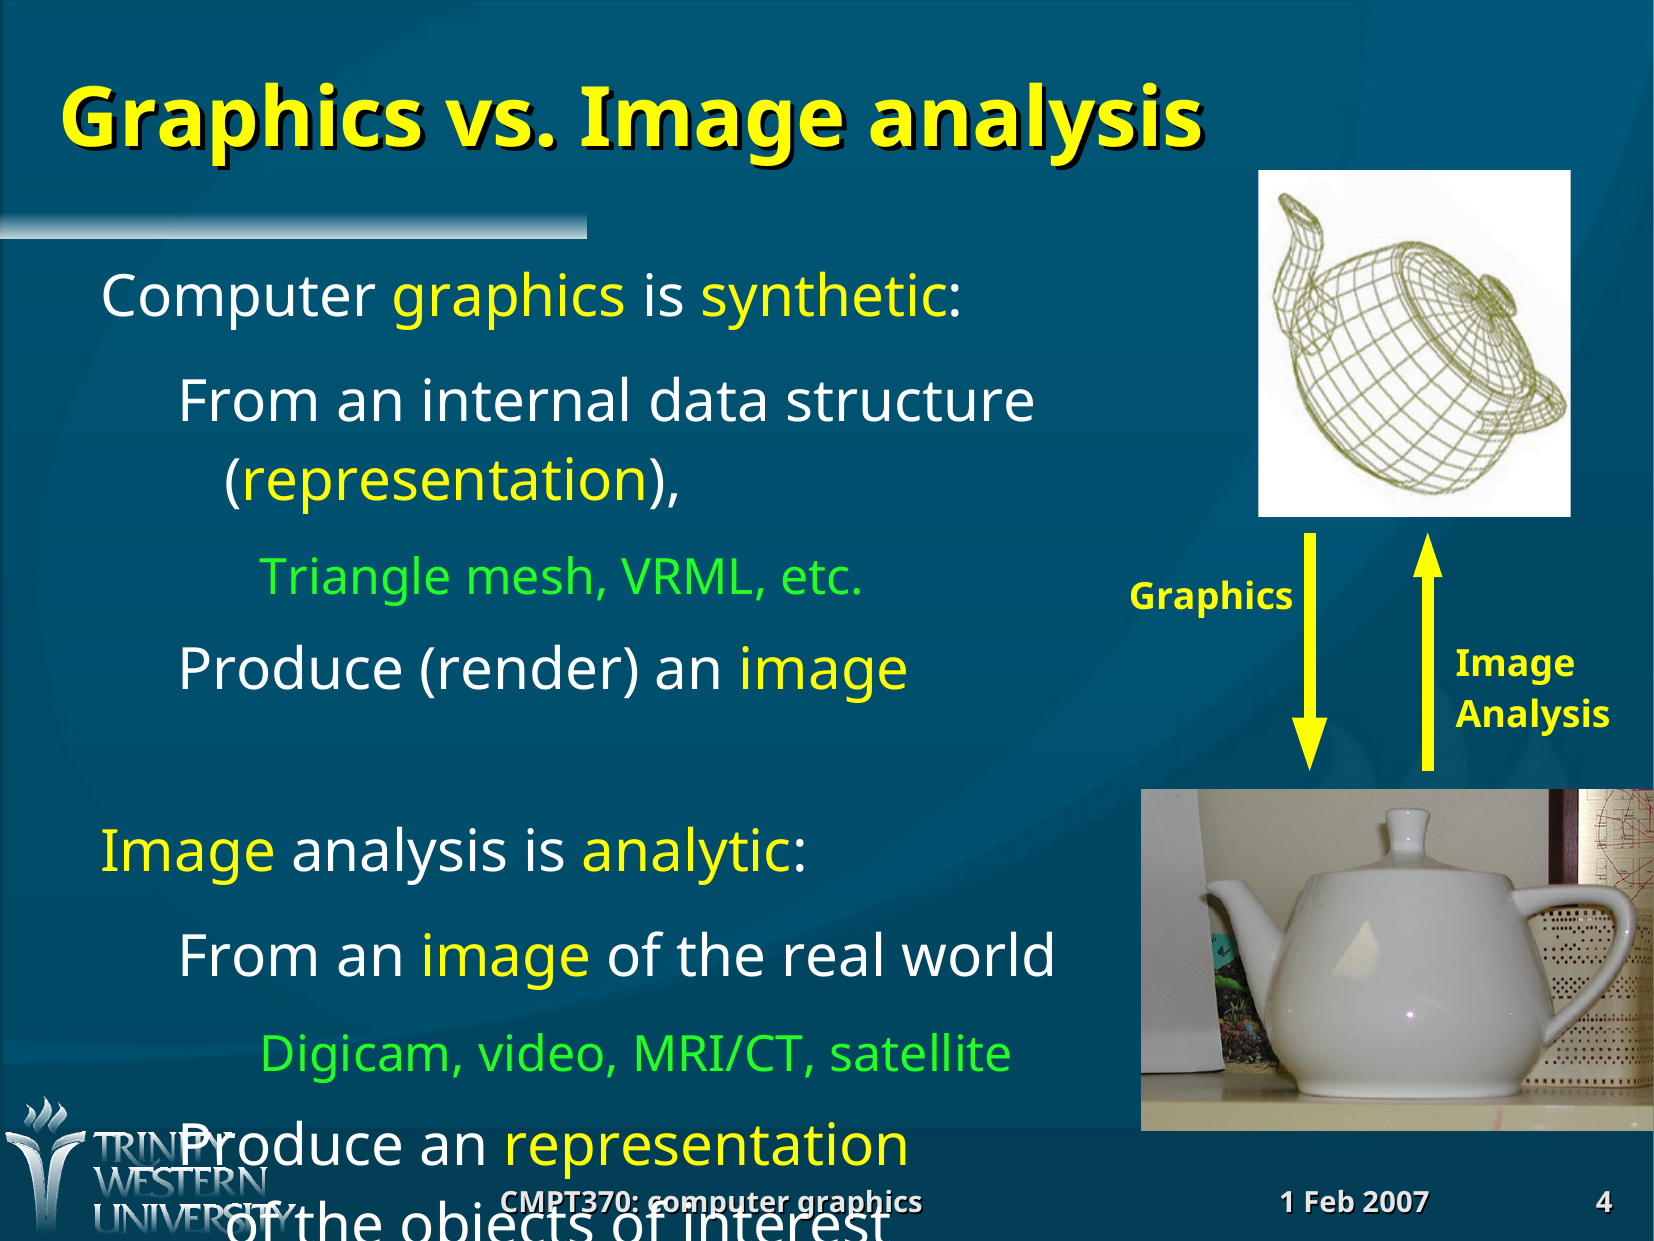

# Graphics vs. Image analysis
Computer graphics is synthetic:
From an internal data structure (representation),
Triangle mesh, VRML, etc.
Produce (render) an image
Image analysis is analytic:
From an image of the real world
Digicam, video, MRI/CT, satellite
Produce an representation
of the objects of interest
Graphics
Image
Analysis
CMPT370: computer graphics
1 Feb 2007
4